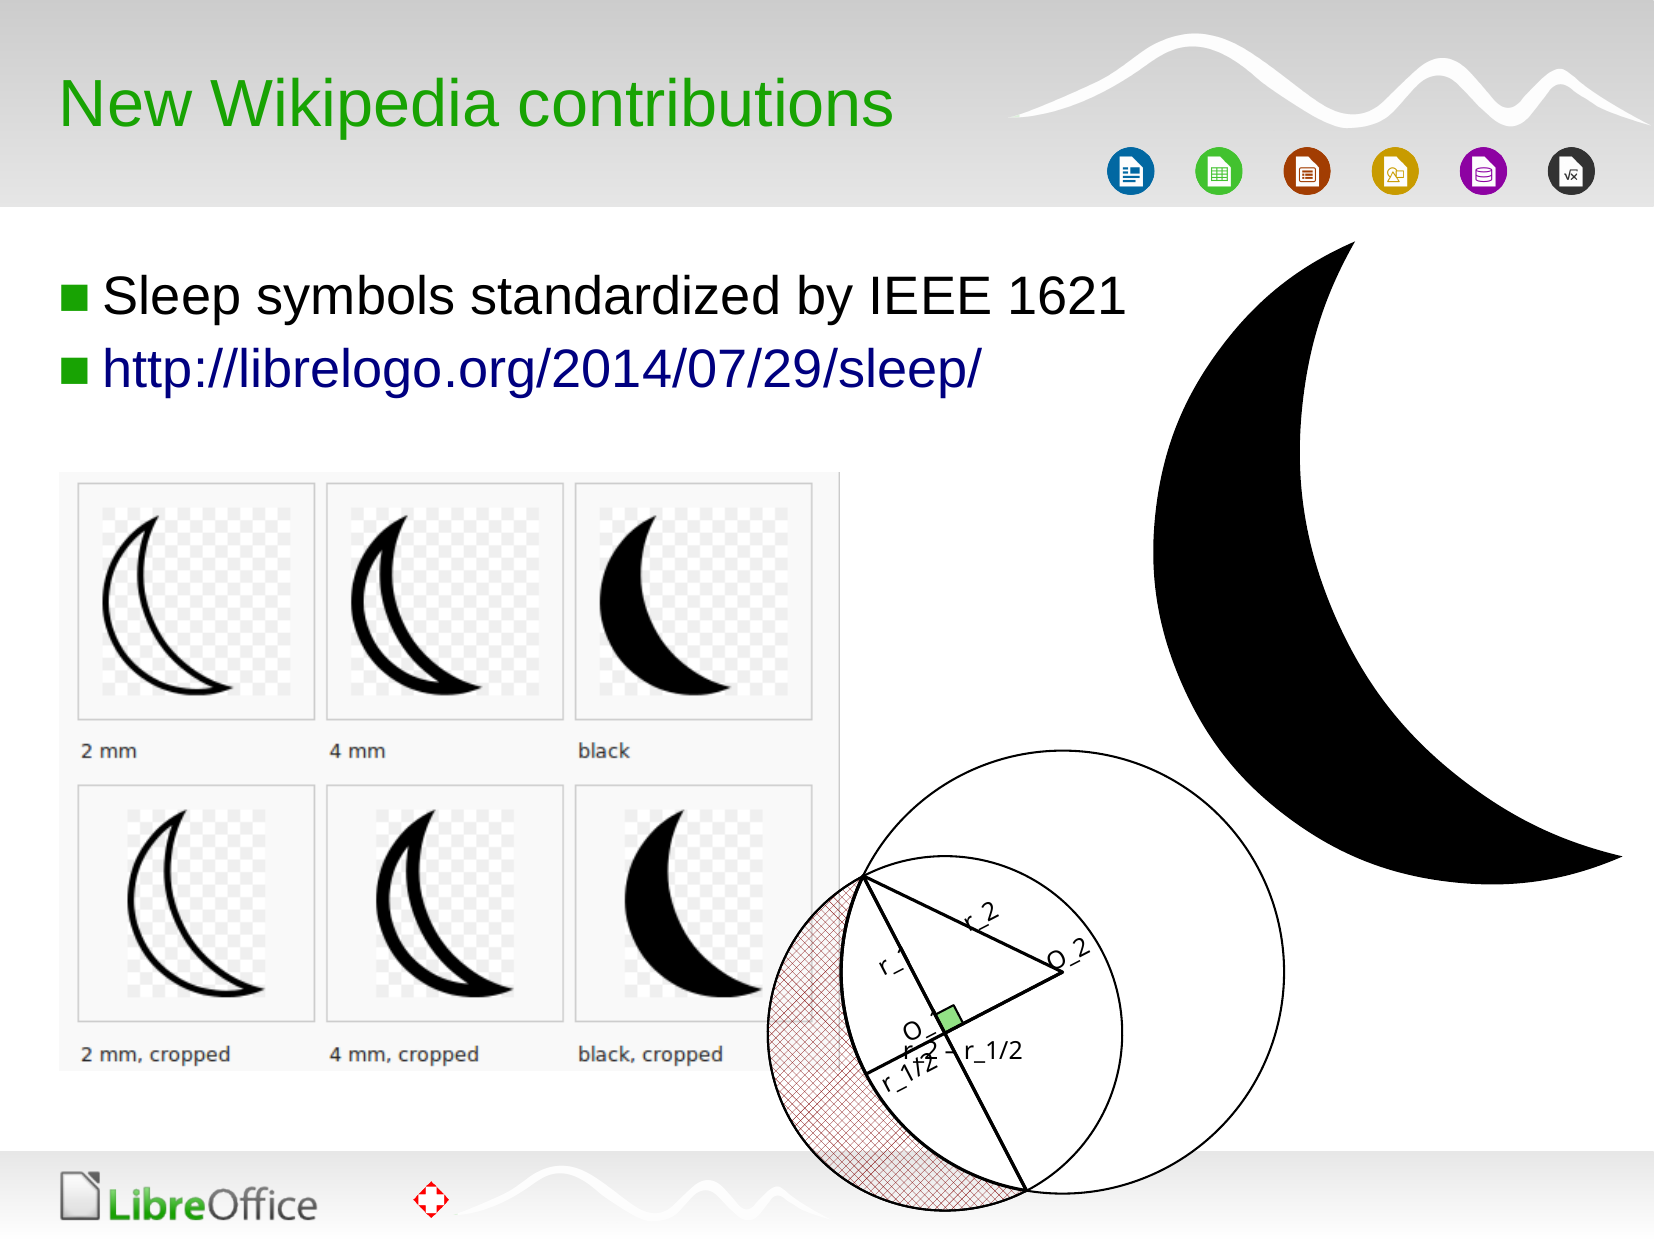

# New Wikipedia contributions
Sleep symbols standardized by IEEE 1621
http://librelogo.org/2014/07/29/sleep/
r_2 – r_1/2
r_2
O_2
r_1
O_1
r_1/2